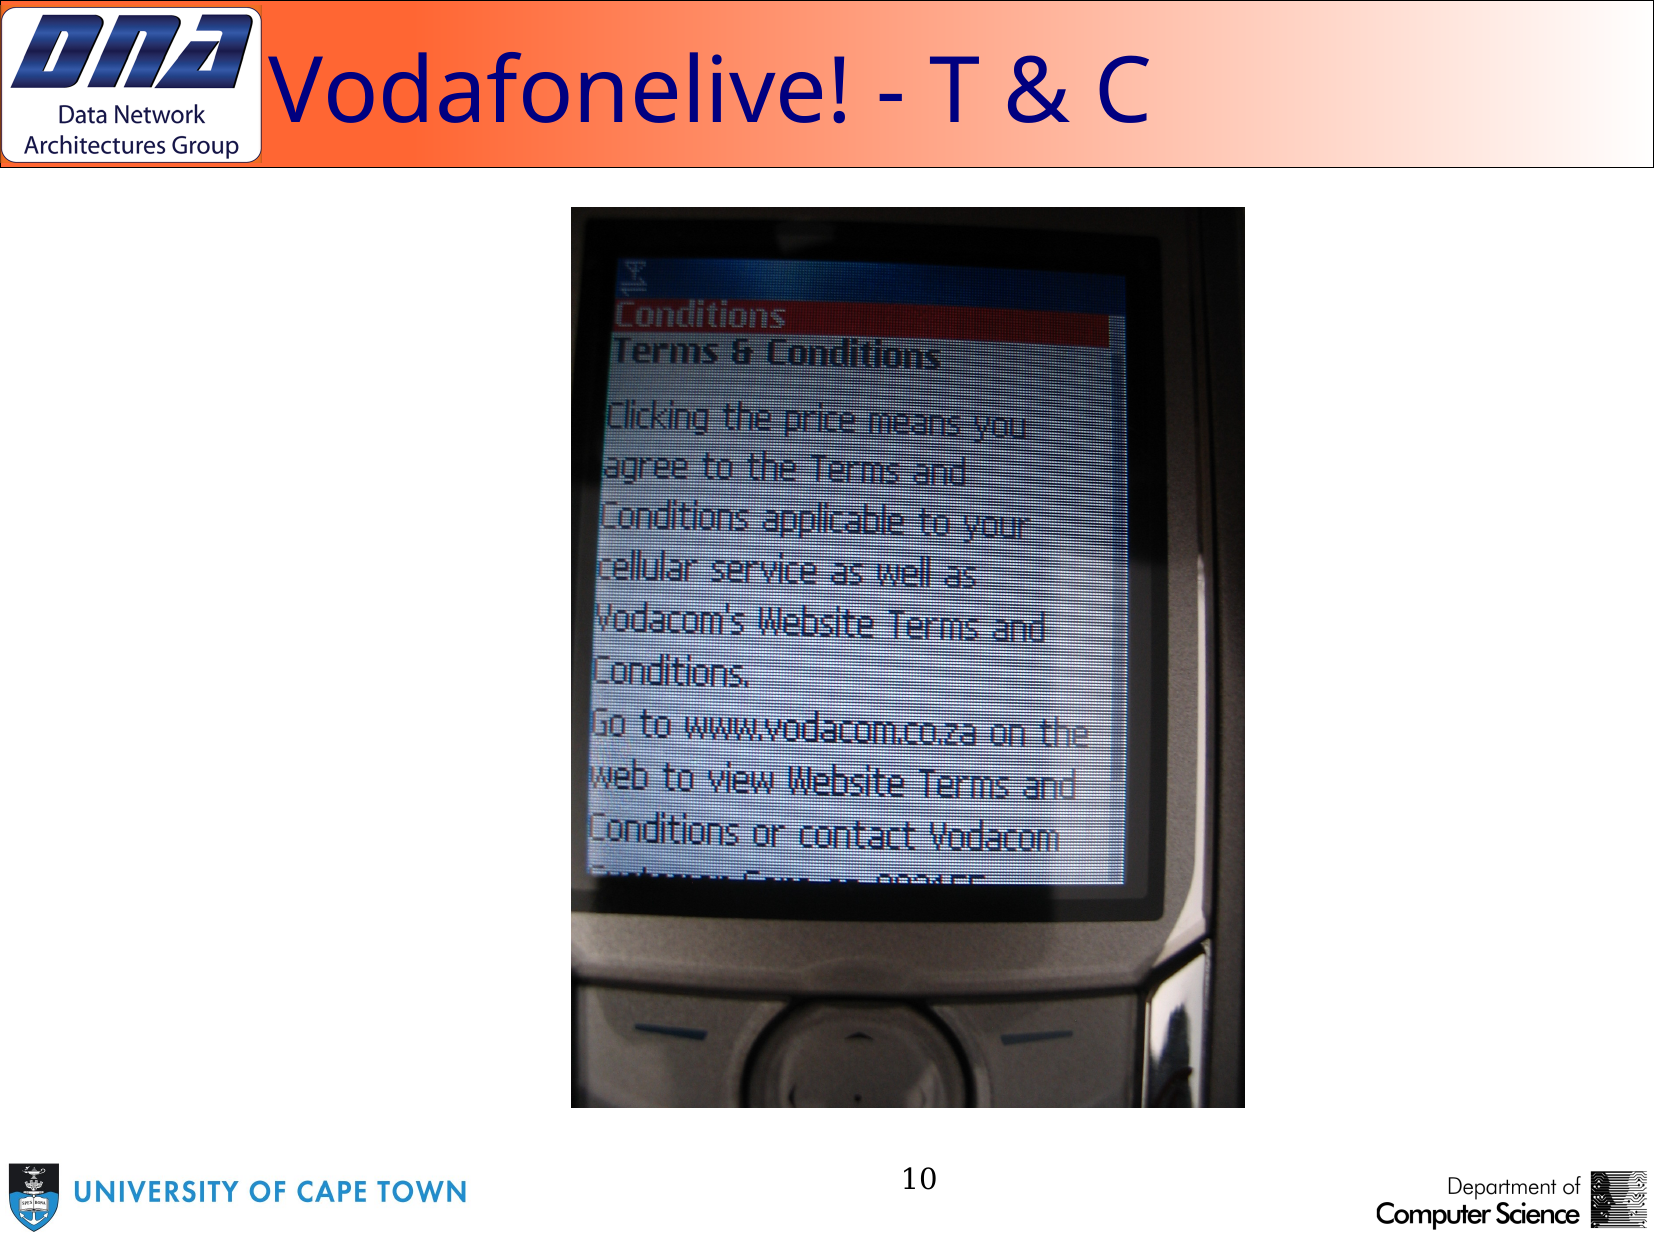

# Vodafonelive! - T & C
10